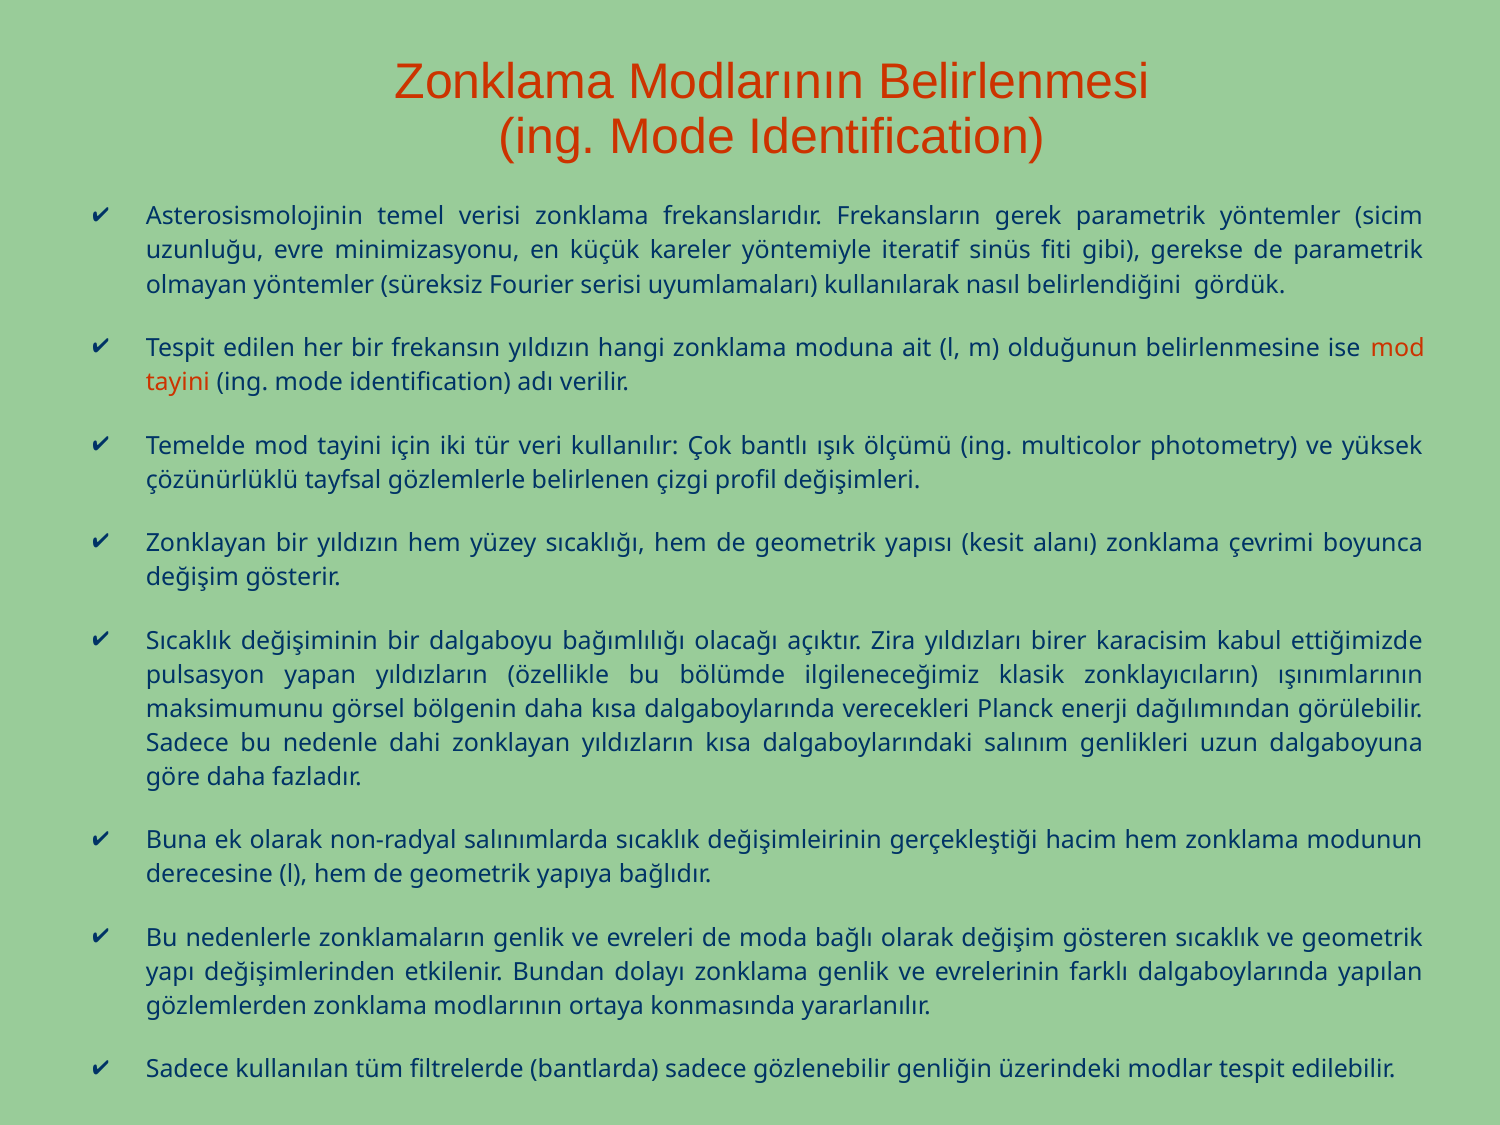

# Zonklama Modlarının Belirlenmesi (ing. Mode Identification)
Asterosismolojinin temel verisi zonklama frekanslarıdır. Frekansların gerek parametrik yöntemler (sicim uzunluğu, evre minimizasyonu, en küçük kareler yöntemiyle iteratif sinüs fiti gibi), gerekse de parametrik olmayan yöntemler (süreksiz Fourier serisi uyumlamaları) kullanılarak nasıl belirlendiğini gördük.
Tespit edilen her bir frekansın yıldızın hangi zonklama moduna ait (l, m) olduğunun belirlenmesine ise mod tayini (ing. mode identification) adı verilir.
Temelde mod tayini için iki tür veri kullanılır: Çok bantlı ışık ölçümü (ing. multicolor photometry) ve yüksek çözünürlüklü tayfsal gözlemlerle belirlenen çizgi profil değişimleri.
Zonklayan bir yıldızın hem yüzey sıcaklığı, hem de geometrik yapısı (kesit alanı) zonklama çevrimi boyunca değişim gösterir.
Sıcaklık değişiminin bir dalgaboyu bağımlılığı olacağı açıktır. Zira yıldızları birer karacisim kabul ettiğimizde pulsasyon yapan yıldızların (özellikle bu bölümde ilgileneceğimiz klasik zonklayıcıların) ışınımlarının maksimumunu görsel bölgenin daha kısa dalgaboylarında verecekleri Planck enerji dağılımından görülebilir. Sadece bu nedenle dahi zonklayan yıldızların kısa dalgaboylarındaki salınım genlikleri uzun dalgaboyuna göre daha fazladır.
Buna ek olarak non-radyal salınımlarda sıcaklık değişimleirinin gerçekleştiği hacim hem zonklama modunun derecesine (l), hem de geometrik yapıya bağlıdır.
Bu nedenlerle zonklamaların genlik ve evreleri de moda bağlı olarak değişim gösteren sıcaklık ve geometrik yapı değişimlerinden etkilenir. Bundan dolayı zonklama genlik ve evrelerinin farklı dalgaboylarında yapılan gözlemlerden zonklama modlarının ortaya konmasında yararlanılır.
Sadece kullanılan tüm filtrelerde (bantlarda) sadece gözlenebilir genliğin üzerindeki modlar tespit edilebilir.